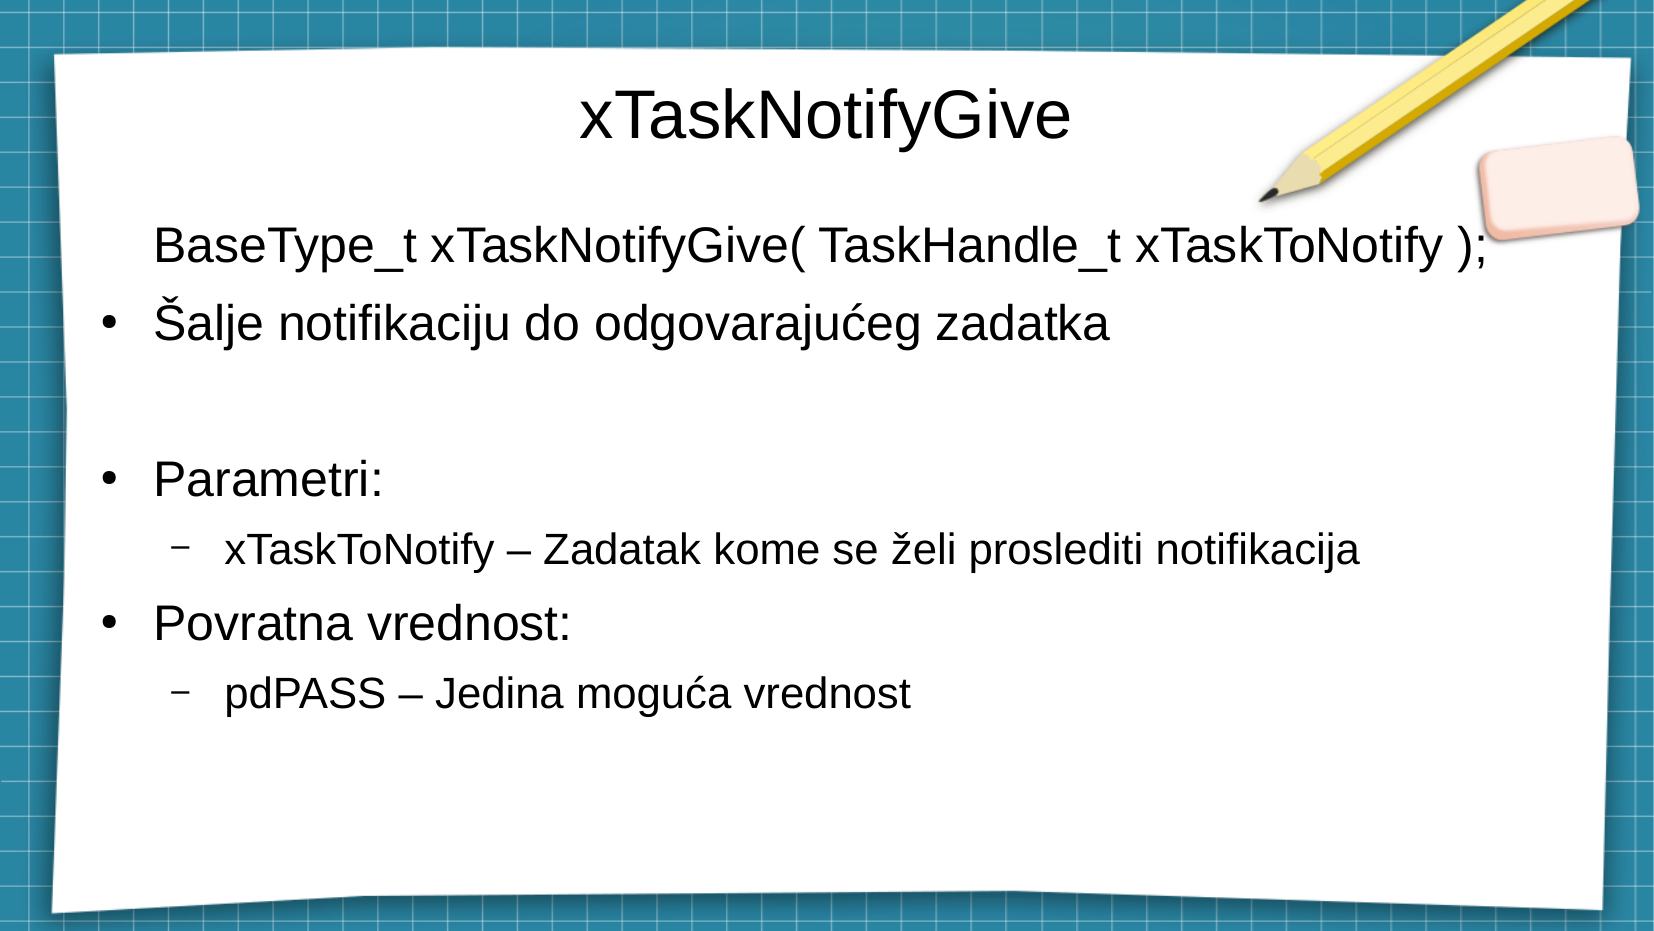

# xTaskNotifyGive
BaseType_t xTaskNotifyGive( TaskHandle_t xTaskToNotify );
Šalje notifikaciju do odgovarajućeg zadatka
Parametri:
xTaskToNotify – Zadatak kome se želi proslediti notifikacija
Povratna vrednost:
pdPASS – Jedina moguća vrednost